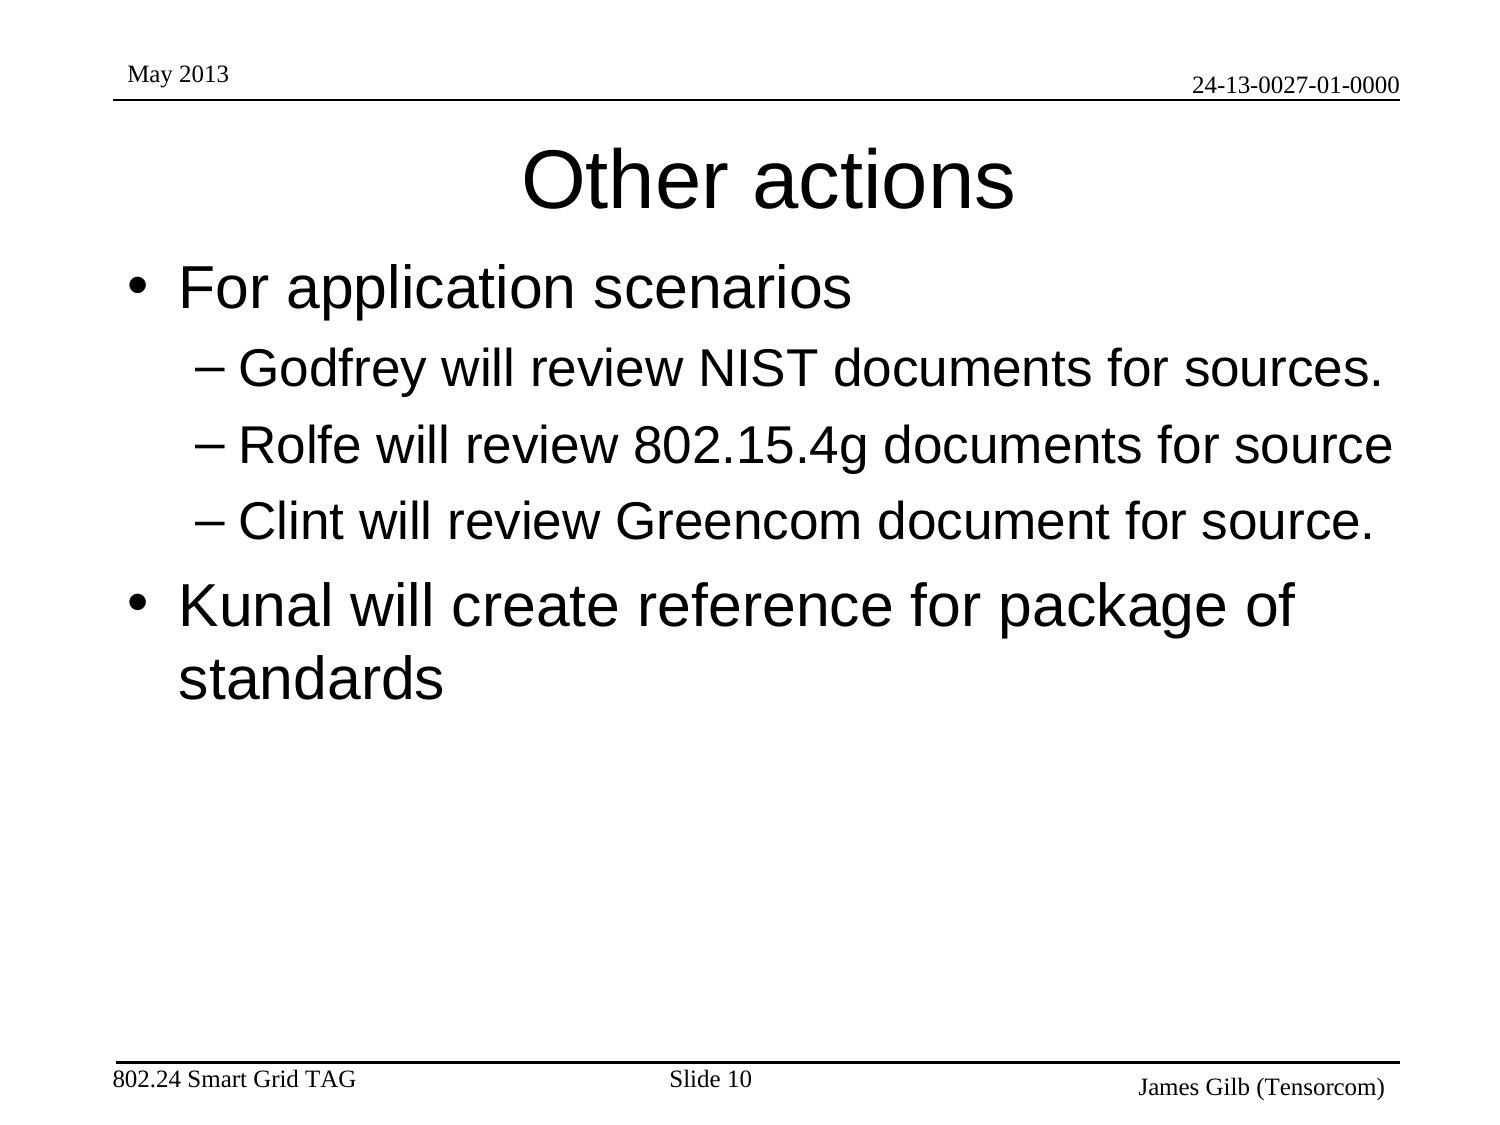

# Other actions
For application scenarios
Godfrey will review NIST documents for sources.
Rolfe will review 802.15.4g documents for source
Clint will review Greencom document for source.
Kunal will create reference for package of standards
10